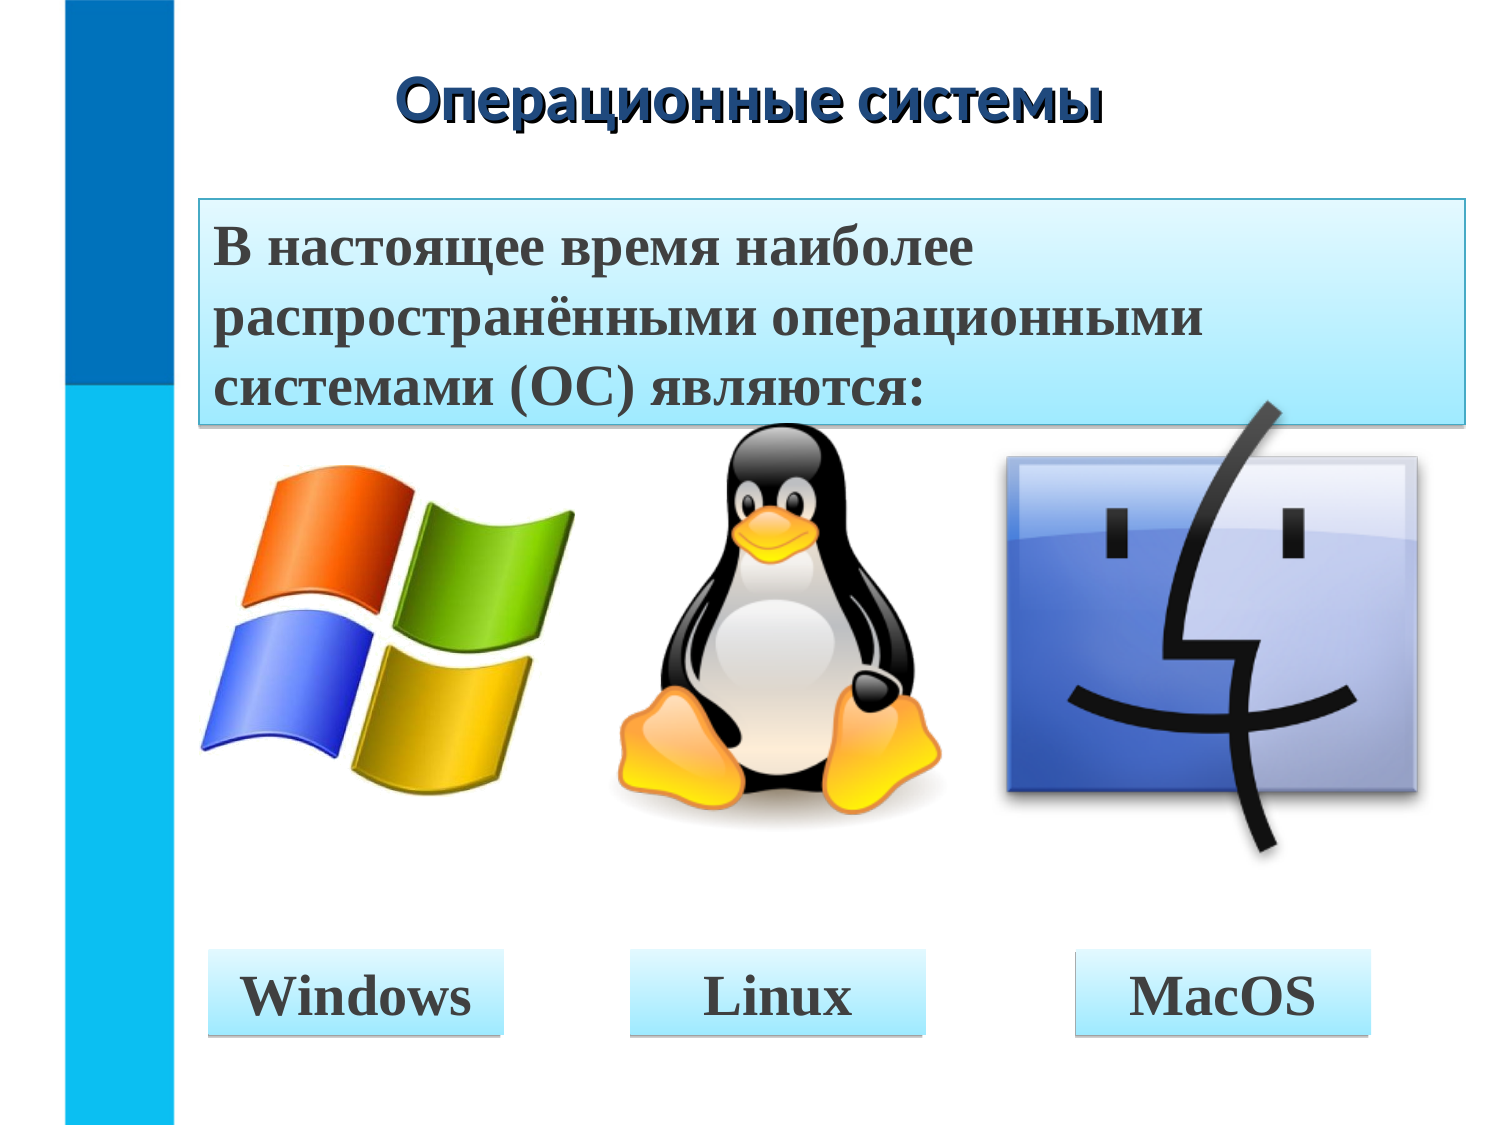

# Операционные системы
В настоящее время наиболее распространёнными операционными системами (ОС) являются:
Windows
Linux
MacOS